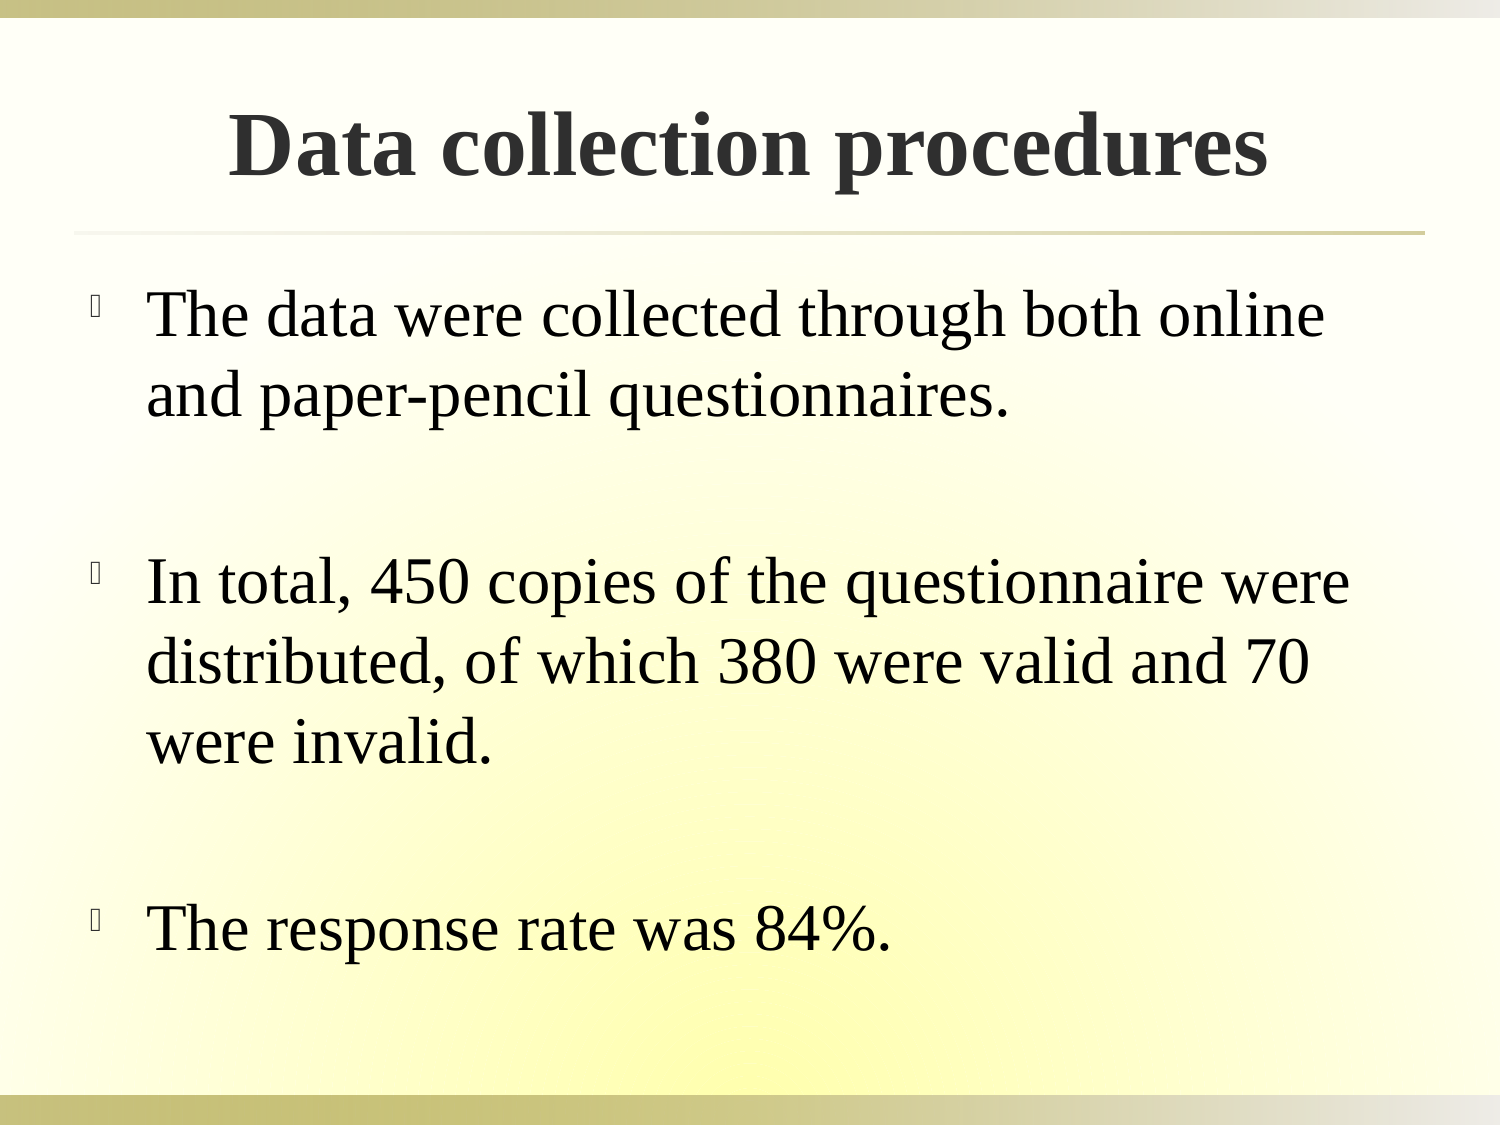

# Data collection procedures
The data were collected through both online and paper-pencil questionnaires.
In total, 450 copies of the questionnaire were distributed, of which 380 were valid and 70 were invalid.
The response rate was 84%.